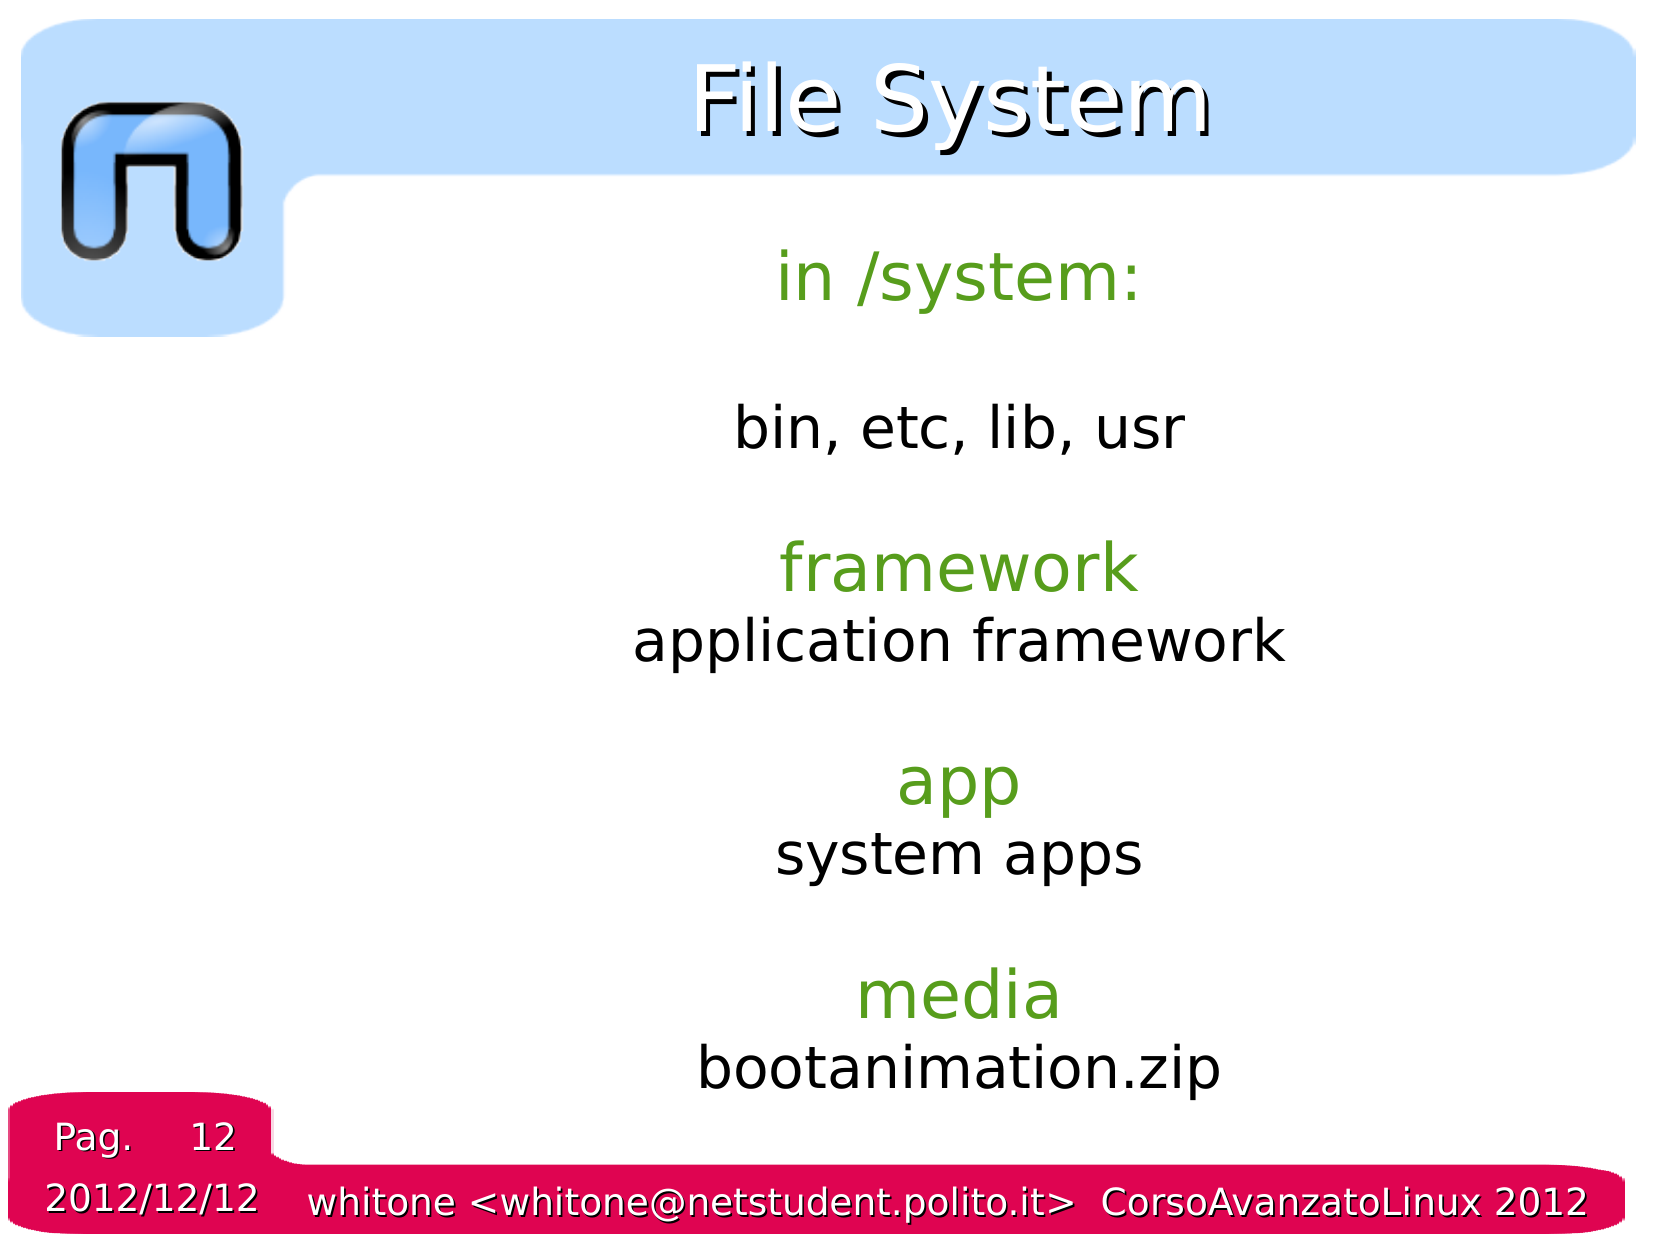

# File System
in /system:
bin, etc, lib, usr
framework
application framework
app
system apps
media
bootanimation.zip
 Pag.
2012/12/12
whitone <whitone@netstudent.polito.it> CorsoAvanzatoLinux 2012